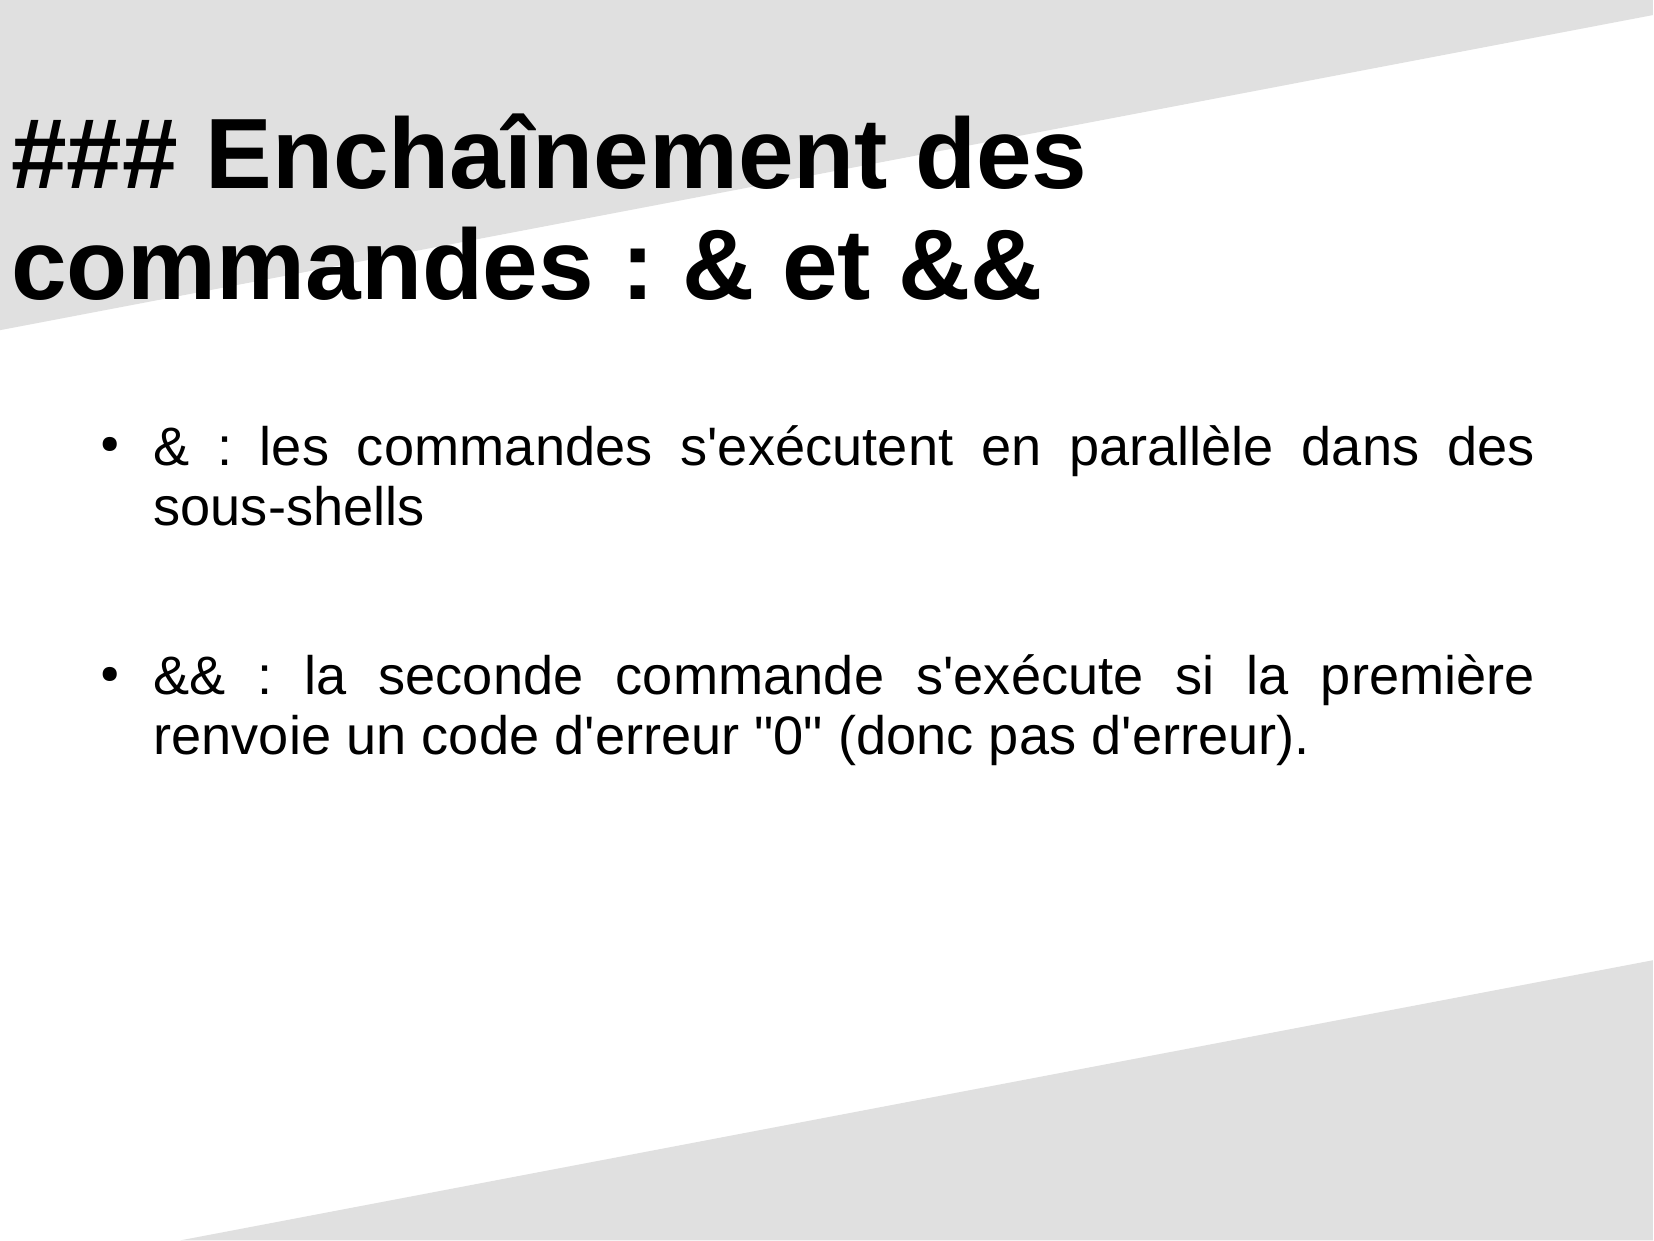

# ### Enchaînement des commandes : & et &&
& : les commandes s'exécutent en parallèle dans des sous-shells
&& : la seconde commande s'exécute si la première renvoie un code d'erreur "0" (donc pas d'erreur).